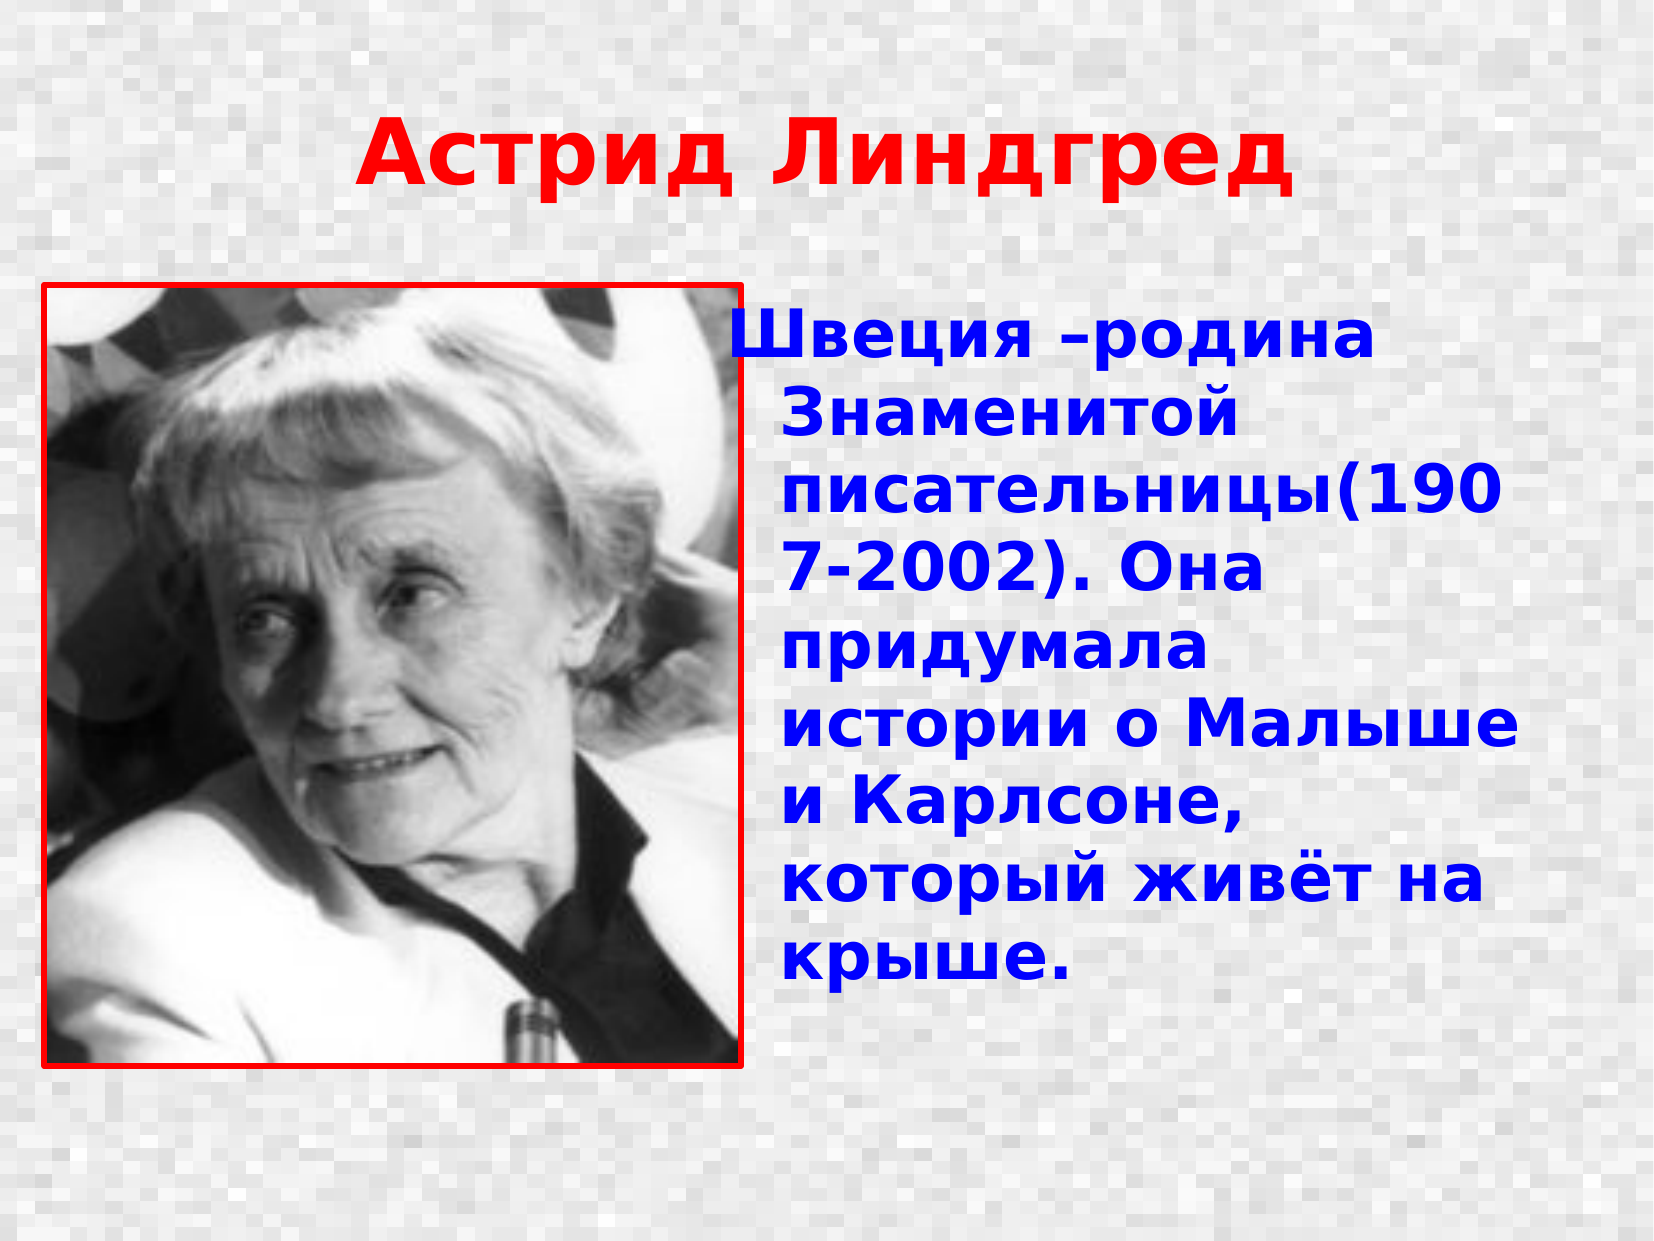

# Астрид Линдгред
Швеция –родина Знаменитой писательницы(1907-2002). Она придумала истории о Малыше и Карлсоне, который живёт на крыше.